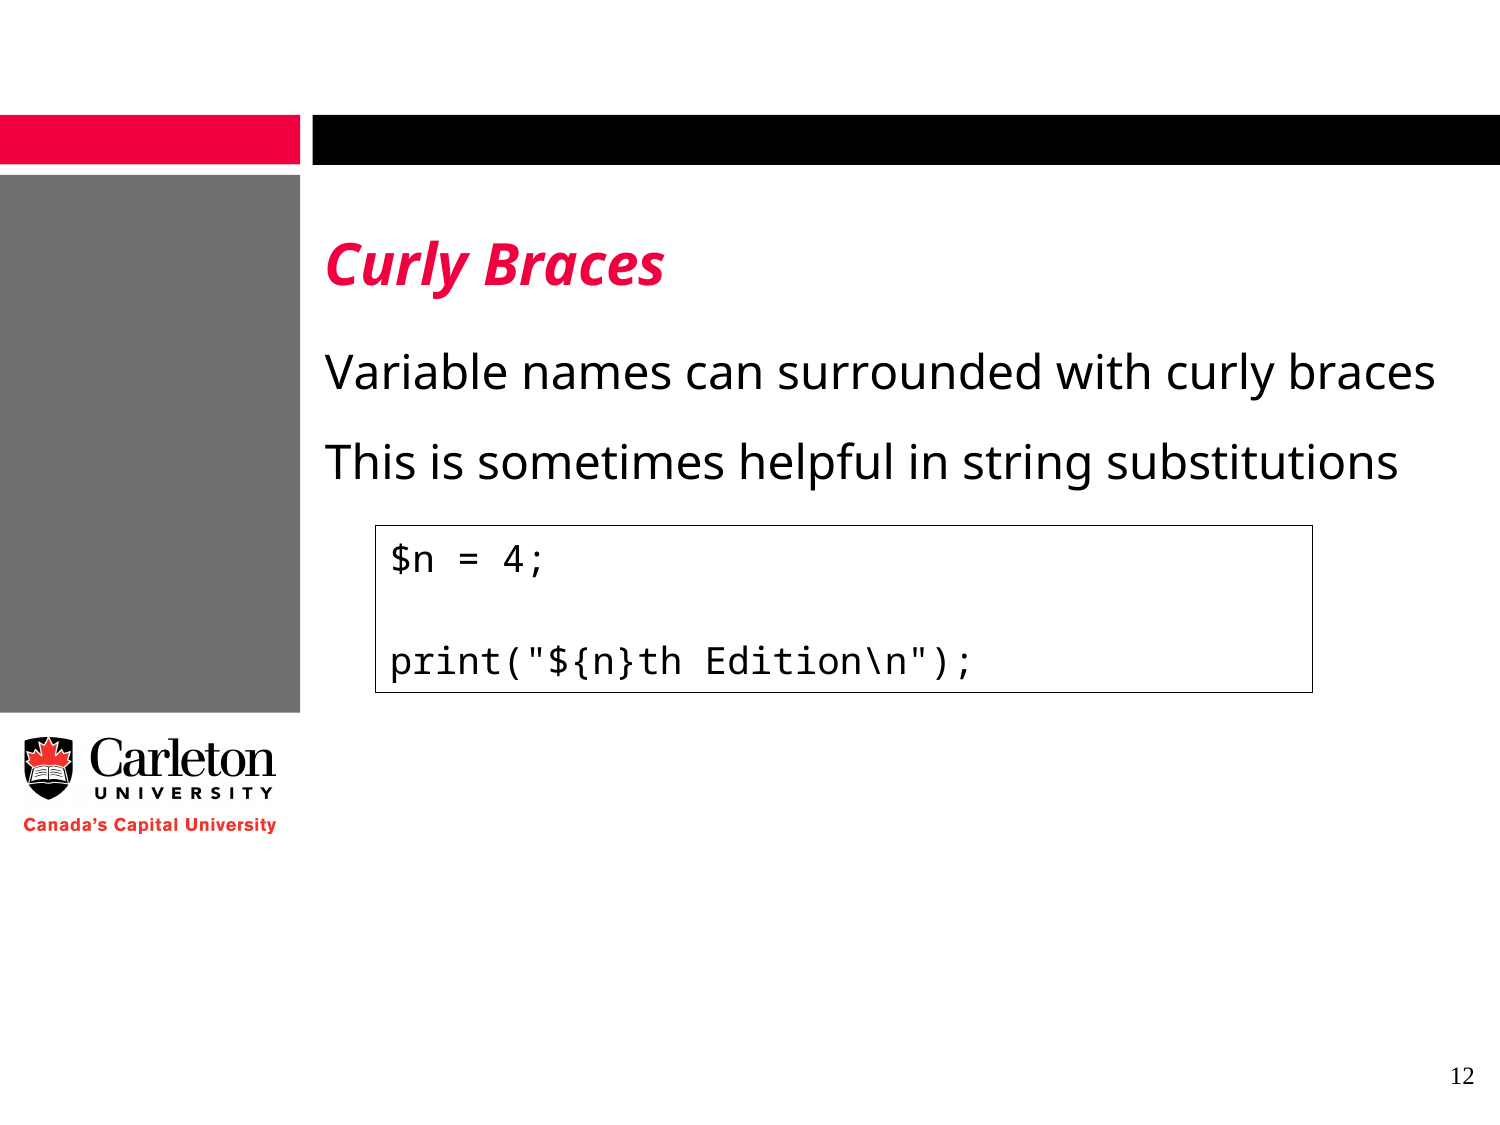

# Curly Braces
Variable names can surrounded with curly braces
This is sometimes helpful in string substitutions
$n = 4;
print("${n}th Edition\n");
12